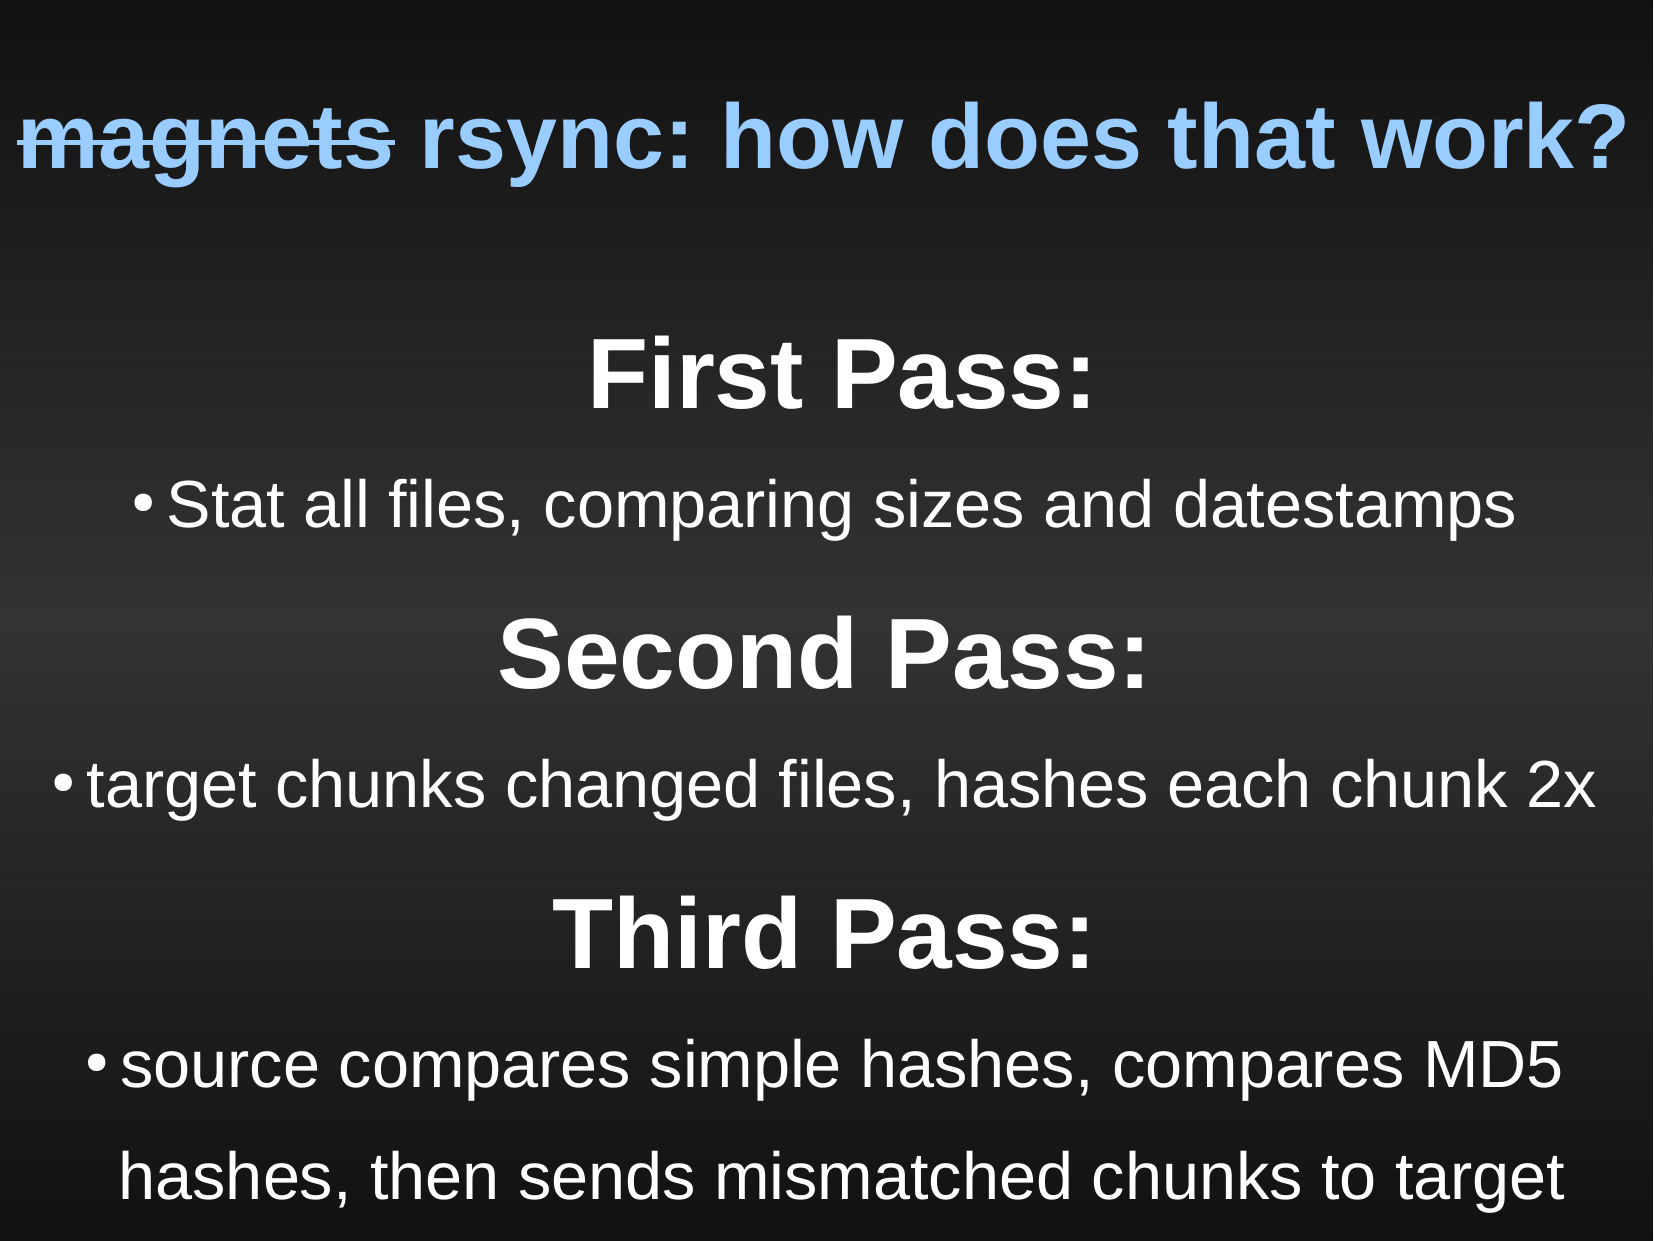

# magnets rsync: how does that work?
First Pass:
Stat all files, comparing sizes and datestamps
Second Pass:
target chunks changed files, hashes each chunk 2x
Third Pass:
source compares simple hashes, compares MD5 hashes, then sends mismatched chunks to target